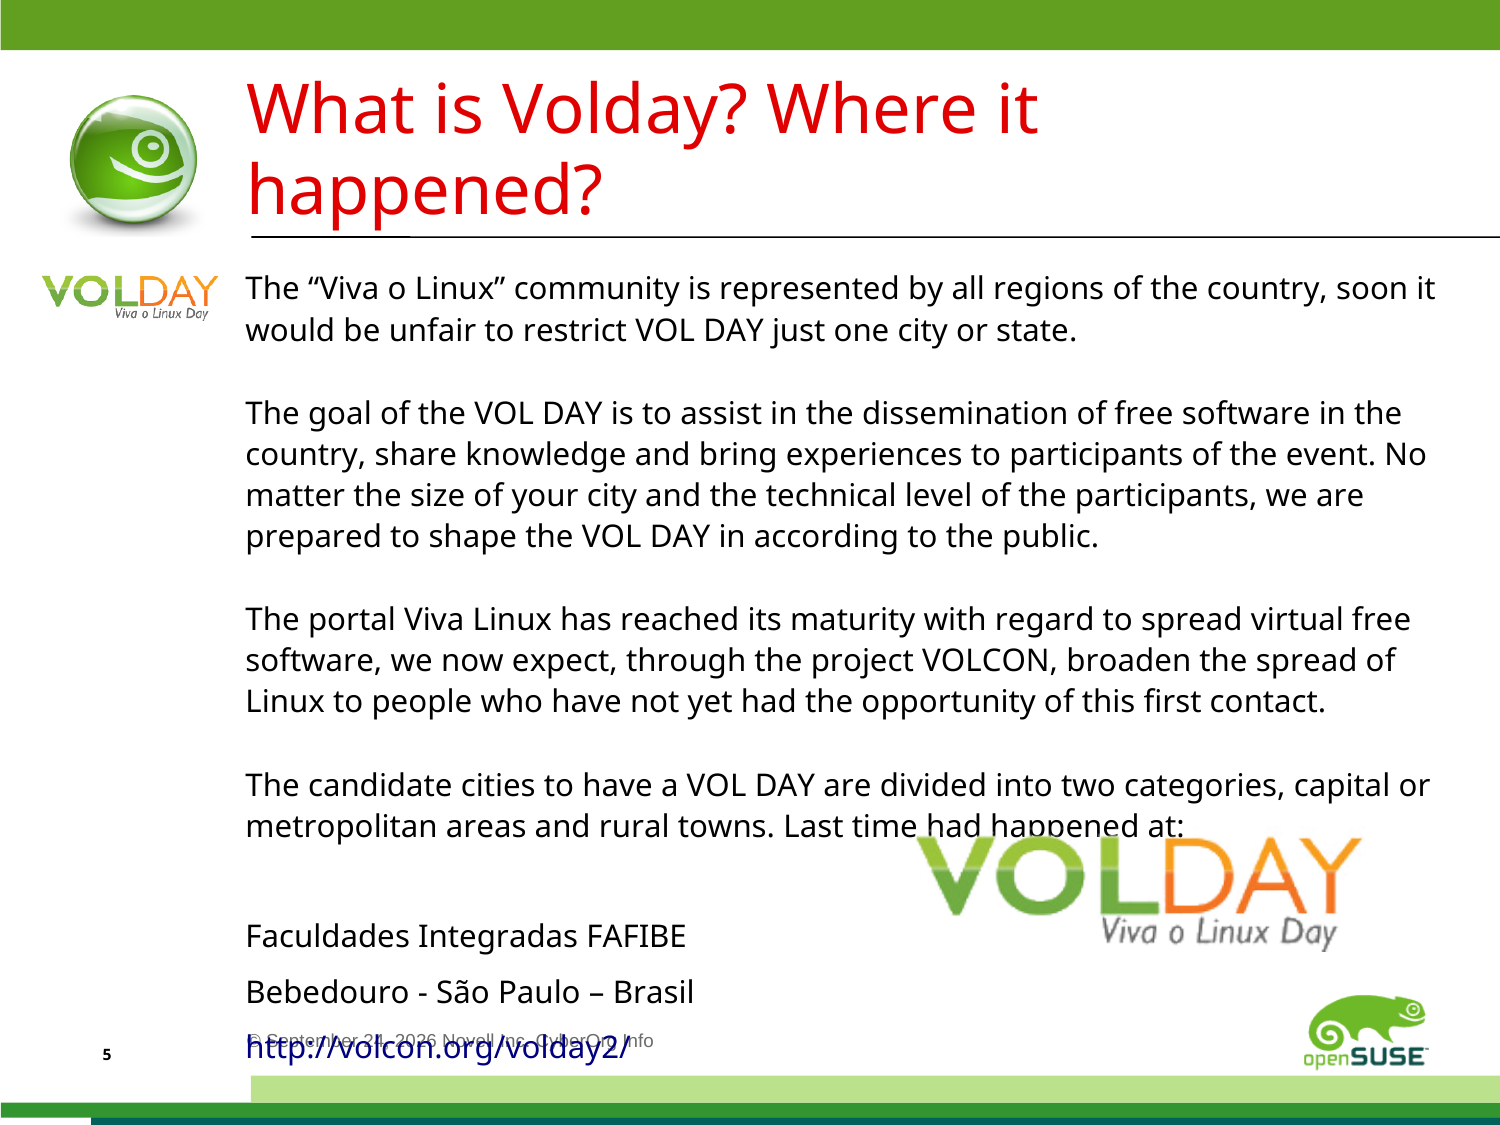

# What is Volday? Where it happened?
The “Viva o Linux” community is represented by all regions of the country, soon it would be unfair to restrict VOL DAY just one city or state.
The goal of the VOL DAY is to assist in the dissemination of free software in the country, share knowledge and bring experiences to participants of the event. No matter the size of your city and the technical level of the participants, we are prepared to shape the VOL DAY in according to the public.
The portal Viva Linux has reached its maturity with regard to spread virtual free software, we now expect, through the project VOLCON, broaden the spread of Linux to people who have not yet had the opportunity of this first contact.
The candidate cities to have a VOL DAY are divided into two categories, capital or metropolitan areas and rural towns. Last time had happened at:
Faculdades Integradas FAFIBE
Bebedouro - São Paulo – Brasil
http://volcon.org/volday2/